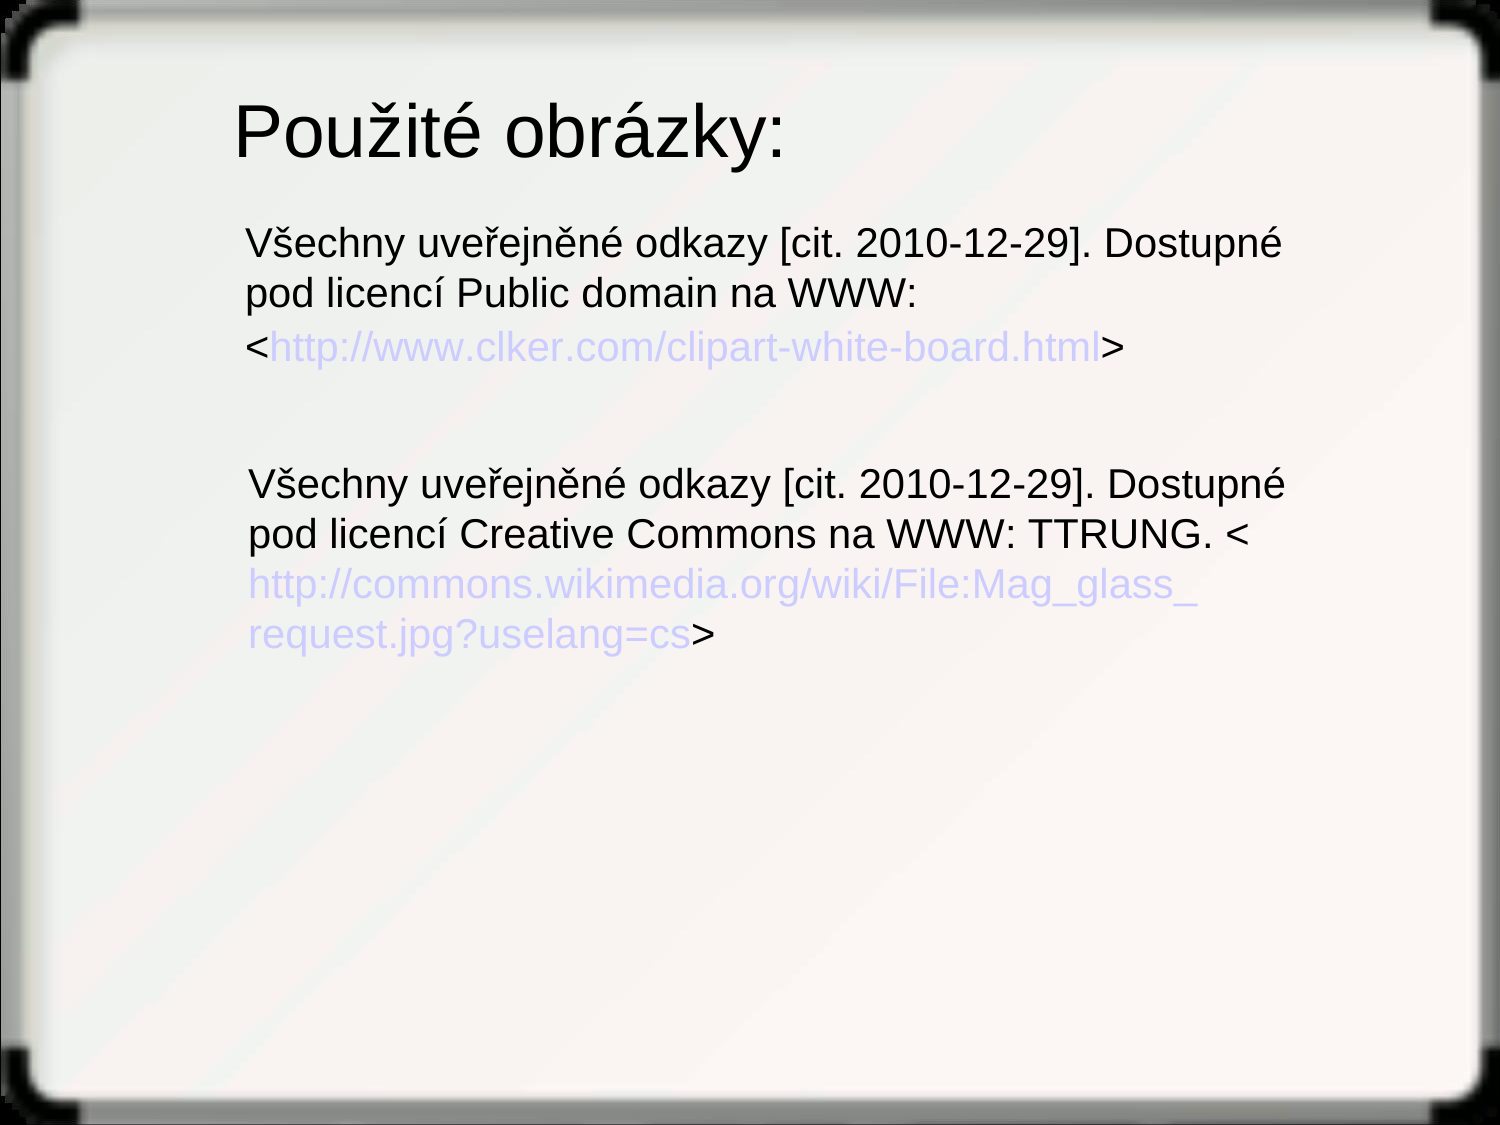

Použité obrázky:
Všechny uveřejněné odkazy [cit. 2010-12-29]. Dostupné pod licencí Public domain na WWW:
<http://www.clker.com/clipart-white-board.html>
Všechny uveřejněné odkazy [cit. 2010-12-29]. Dostupné pod licencí Creative Commons na WWW: TTRUNG. <http://commons.wikimedia.org/wiki/File:Mag_glass_request.jpg?uselang=cs>